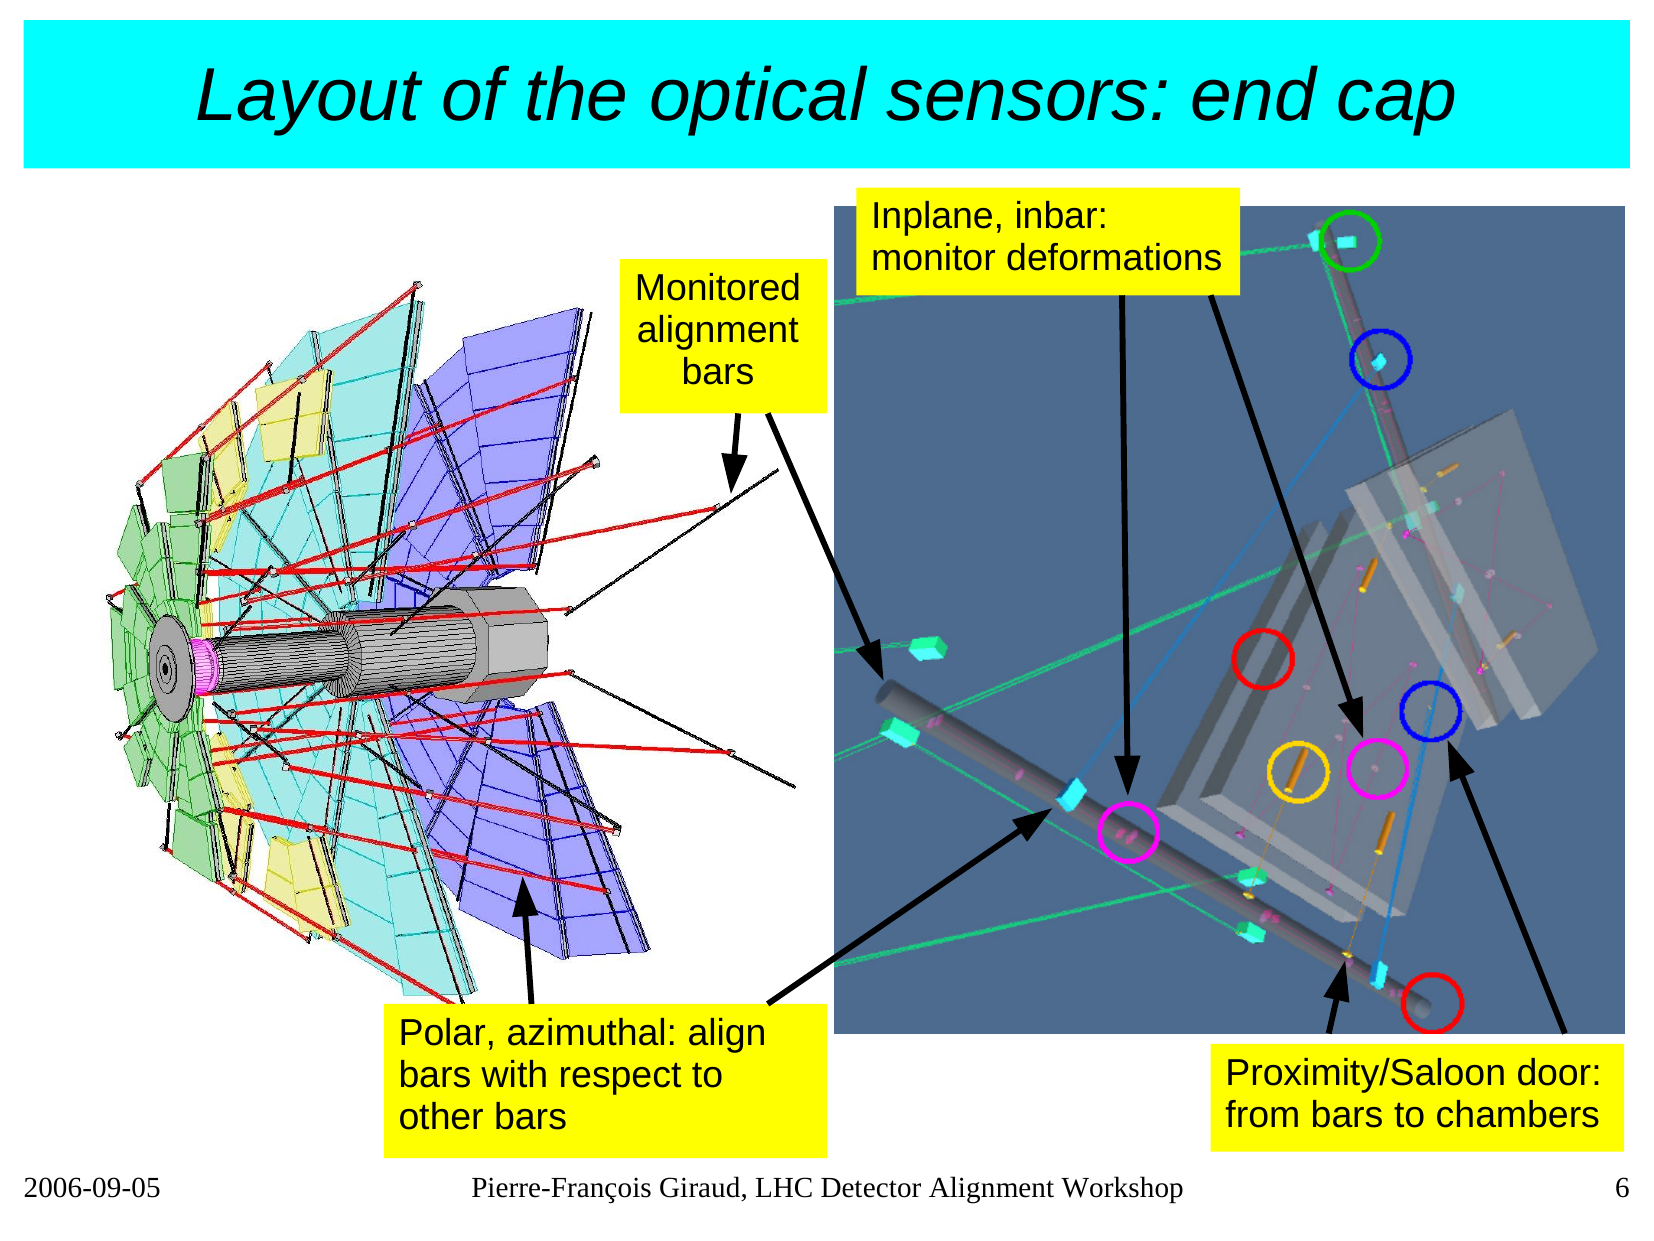

# Layout of the optical sensors: end cap
Inplane, inbar: monitor deformations
Monitored alignment bars
Polar, azimuthal: align bars with respect to other bars
Proximity/Saloon door: from bars to chambers
2006-09-05
Pierre-François Giraud, LHC Detector Alignment Workshop
6